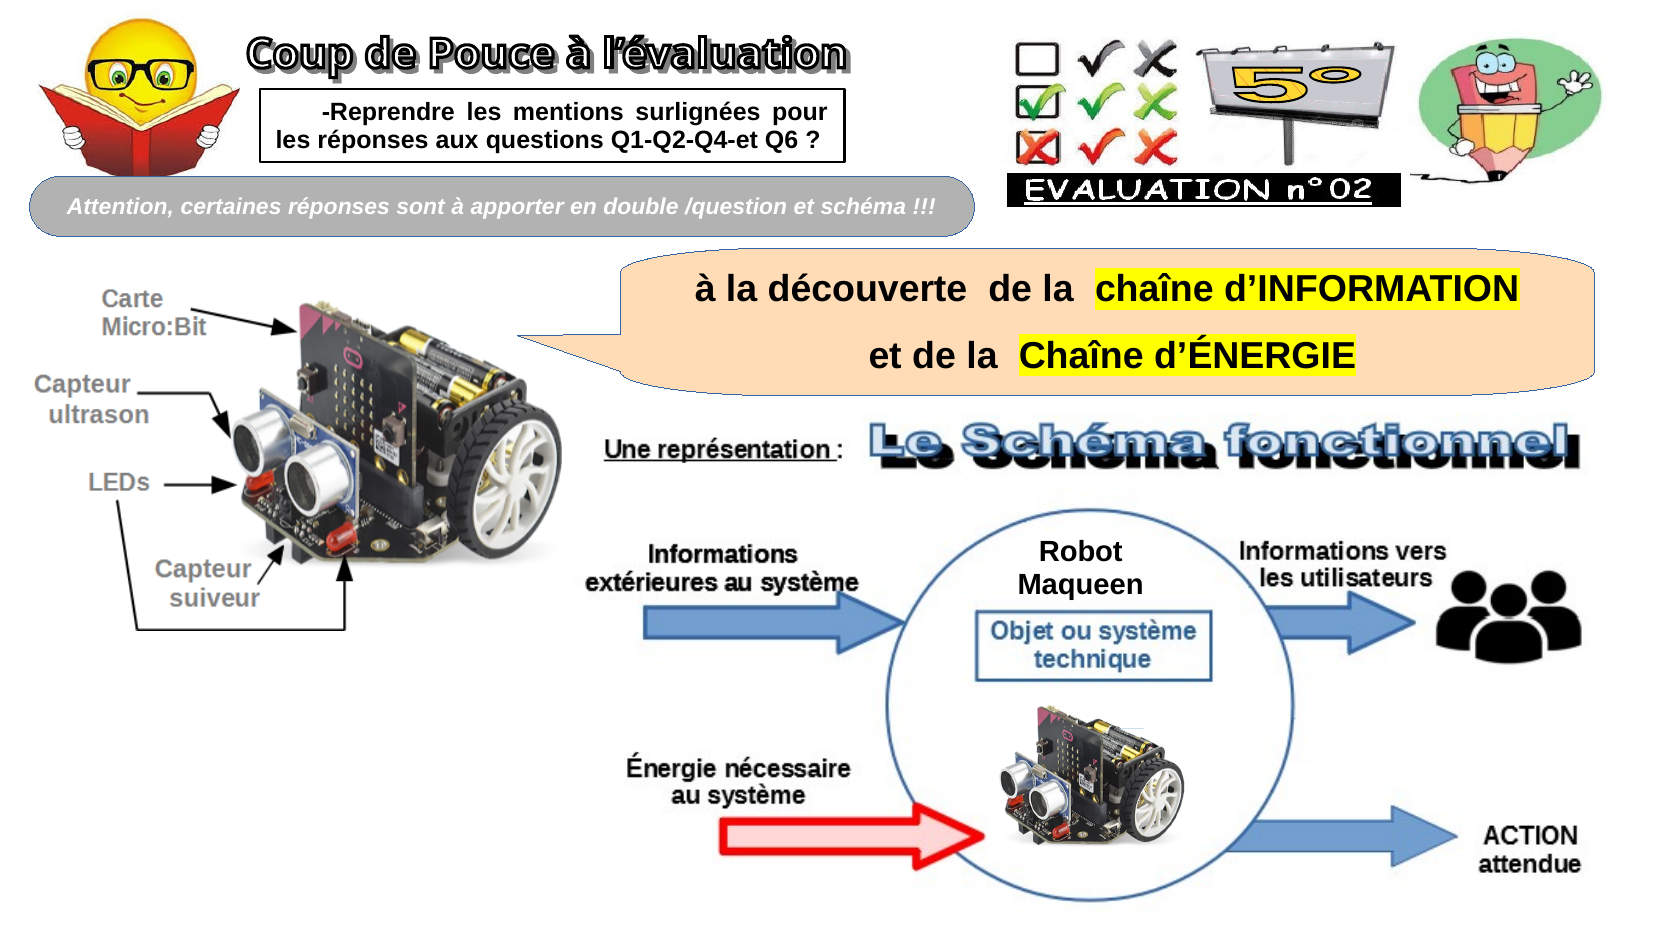

5°
Coup de Pouce à l’évaluation
 -Reprendre les mentions surlignées pour les réponses aux questions Q1-Q2-Q4-et Q6 ?
Attention, certaines réponses sont à apporter en double /question et schéma !!!
à la découverte de la chaîne d’INFORMATION
 et de la Chaîne d’ÉNERGIE
Robot
Maqueen